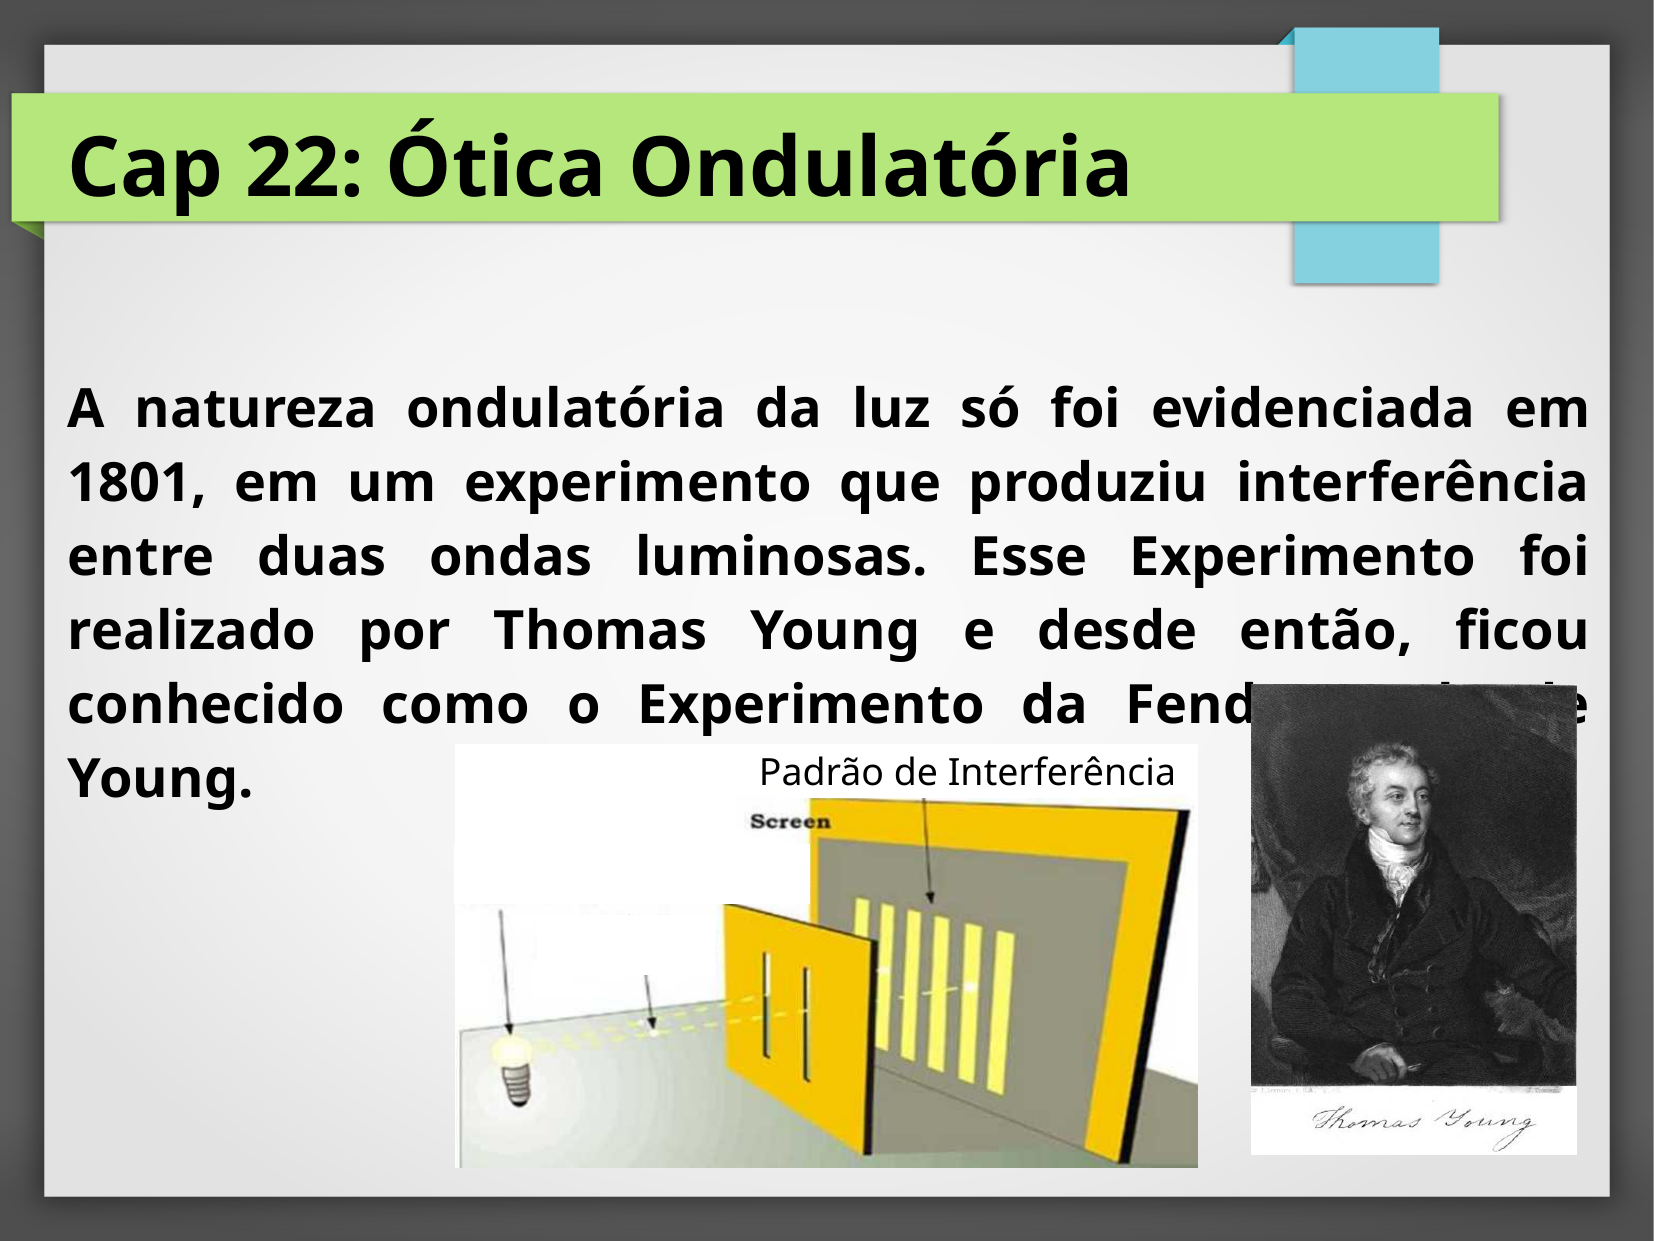

Cap 22: Ótica Ondulatória
A natureza ondulatória da luz só foi evidenciada em 1801, em um experimento que produziu interferência entre duas ondas luminosas. Esse Experimento foi realizado por Thomas Young e desde então, ficou conhecido como o Experimento da Fenda Dupla de Young.
Padrão de Interferência